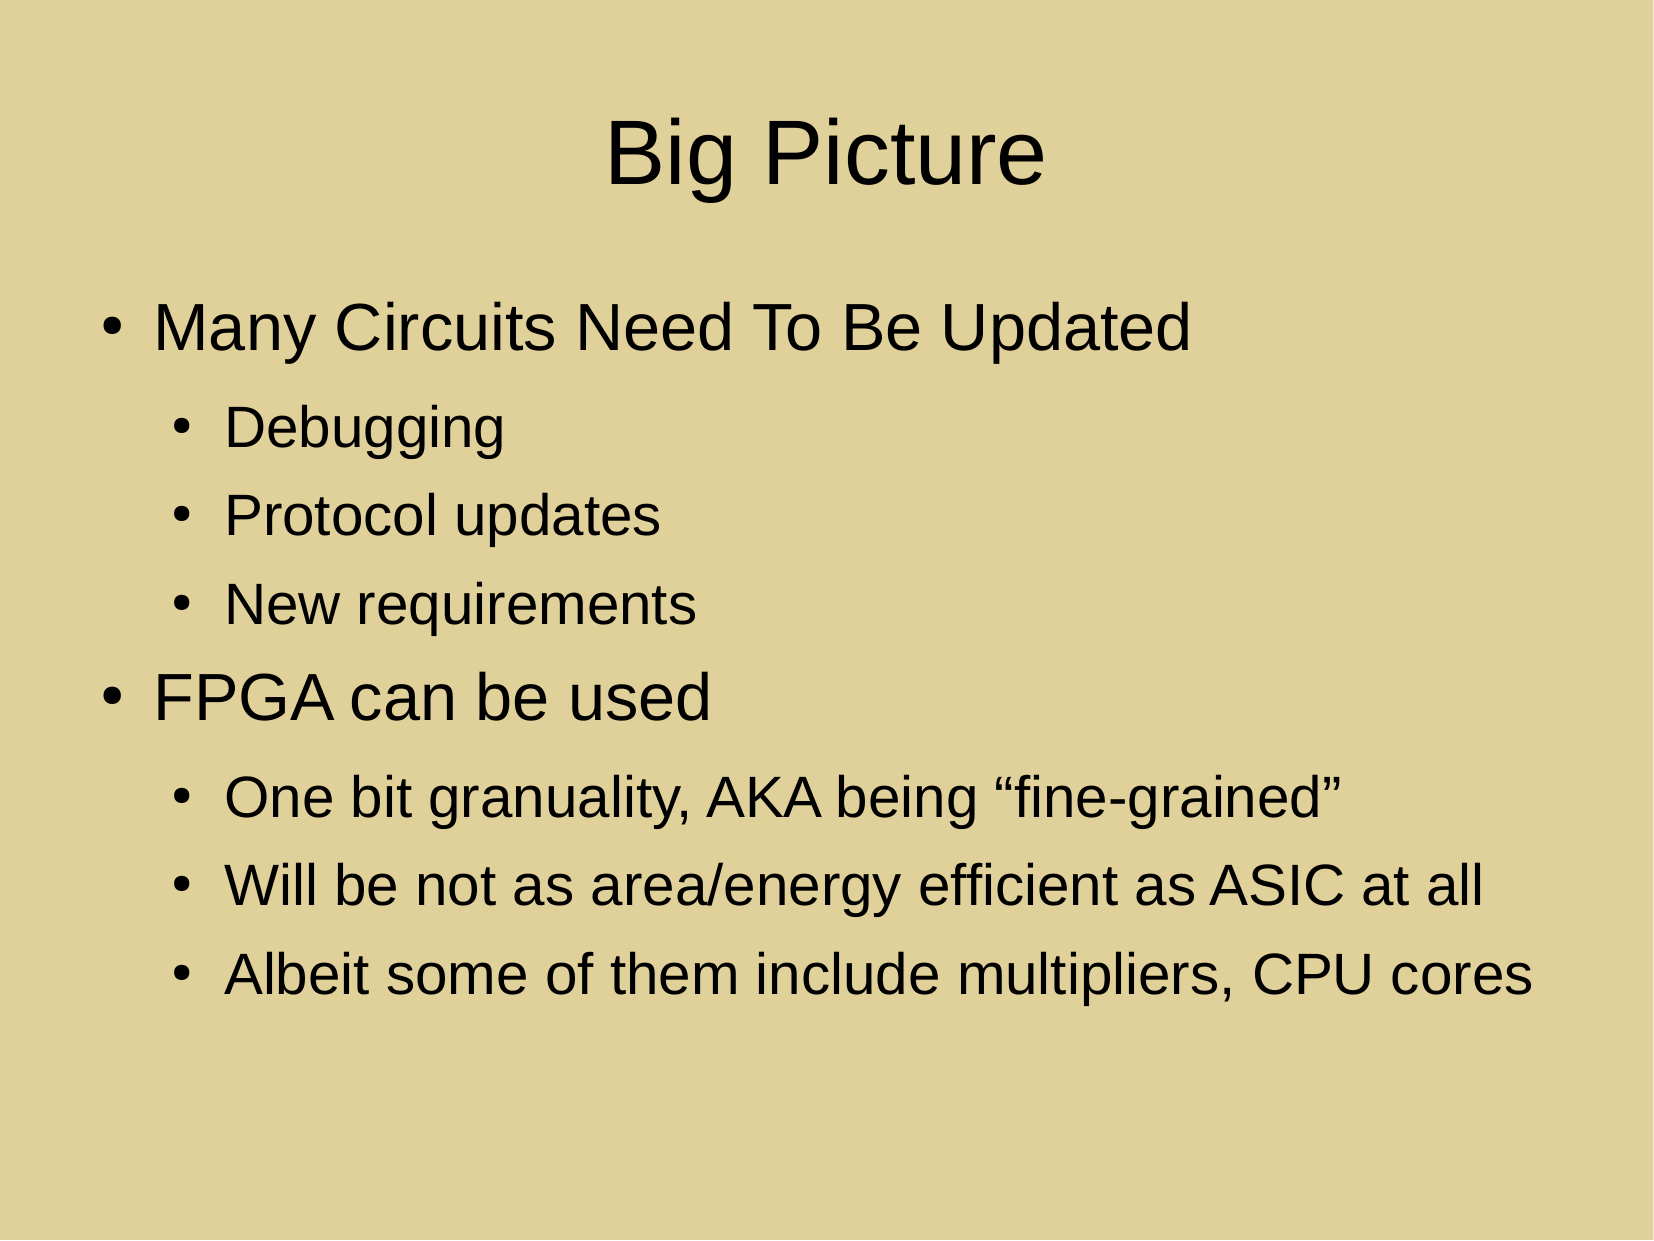

# Big Picture
Many Circuits Need To Be Updated
Debugging
Protocol updates
New requirements
FPGA can be used
One bit granuality, AKA being “fine-grained”
Will be not as area/energy efficient as ASIC at all
Albeit some of them include multipliers, CPU cores